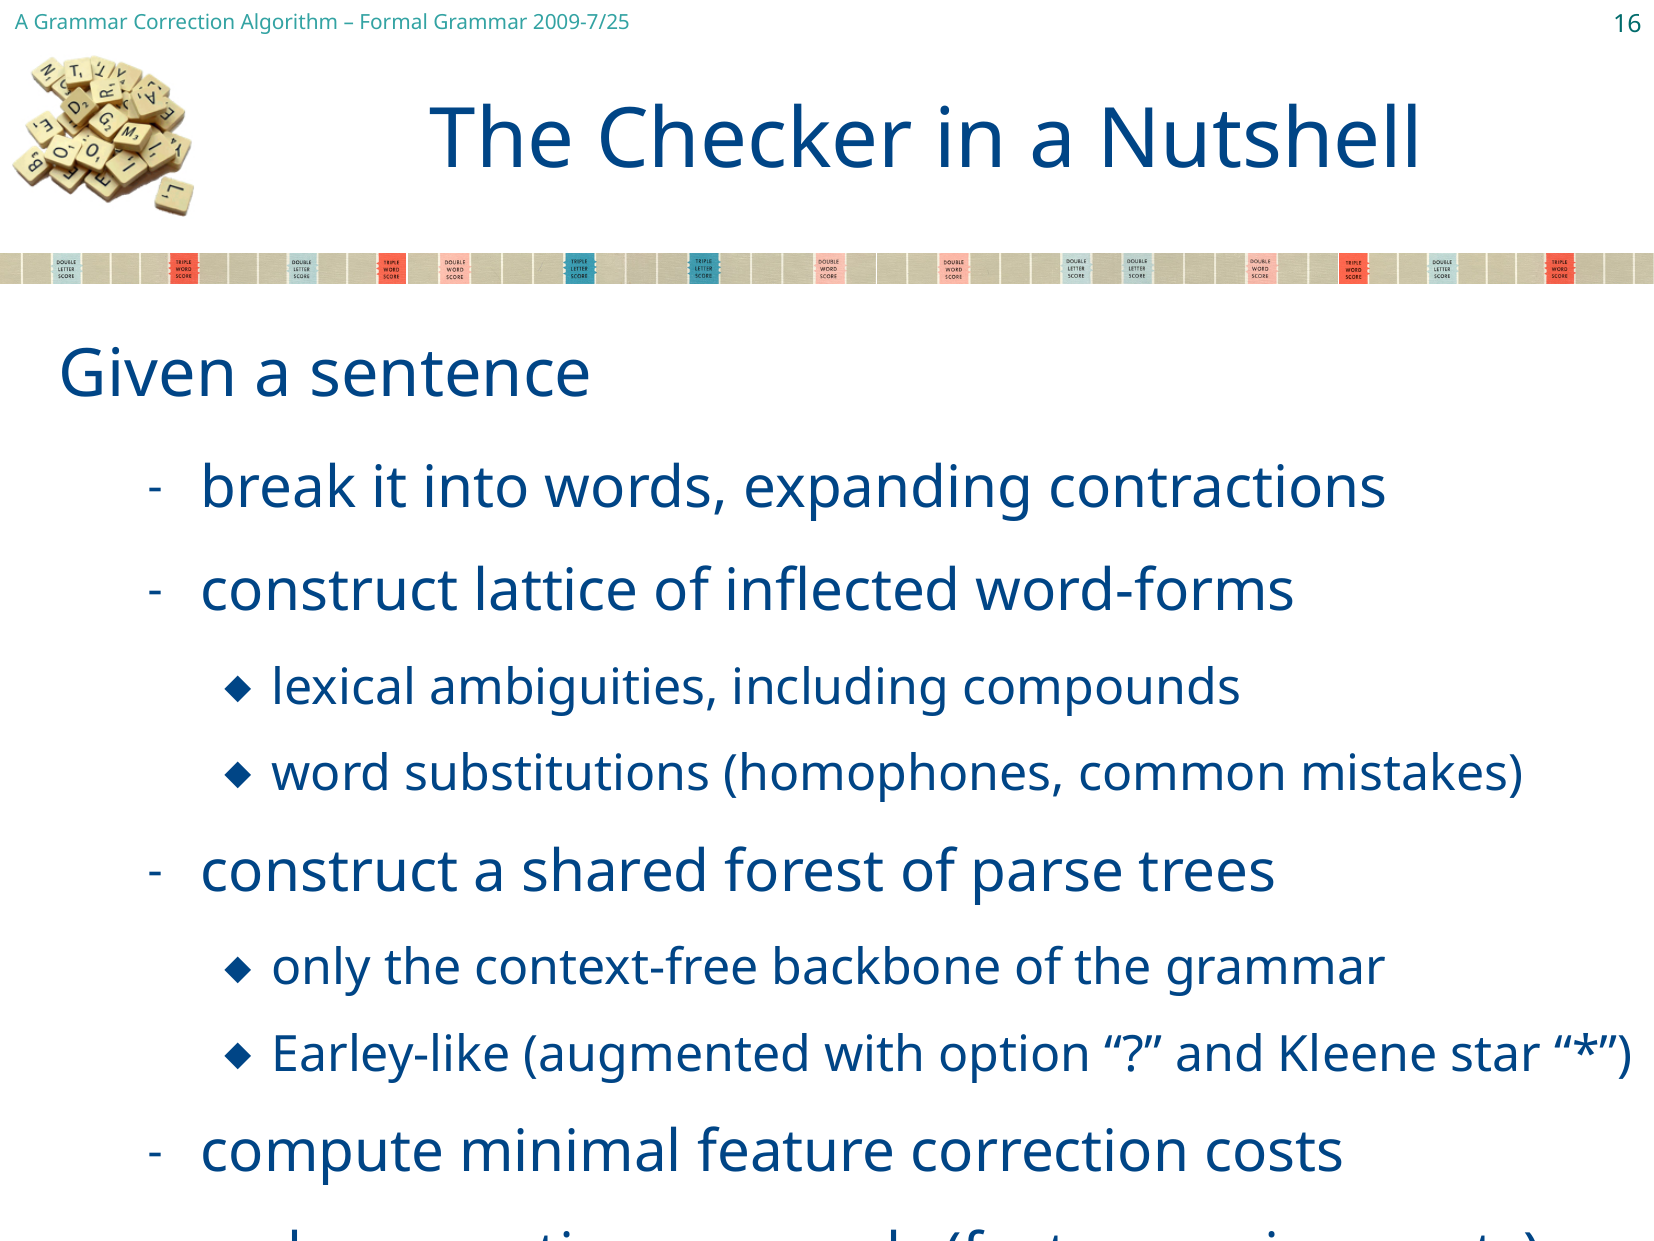

16
# The Checker in a Nutshell
Given a sentence
break it into words, expanding contractions
construct lattice of inflected word-forms
lexical ambiguities, including compounds
word substitutions (homophones, common mistakes)
construct a shared forest of parse trees
only the context-free backbone of the grammar
Earley-like (augmented with option “?” and Kleene star “*”)
compute minimal feature correction costs
make correction proposals (feature assignments)